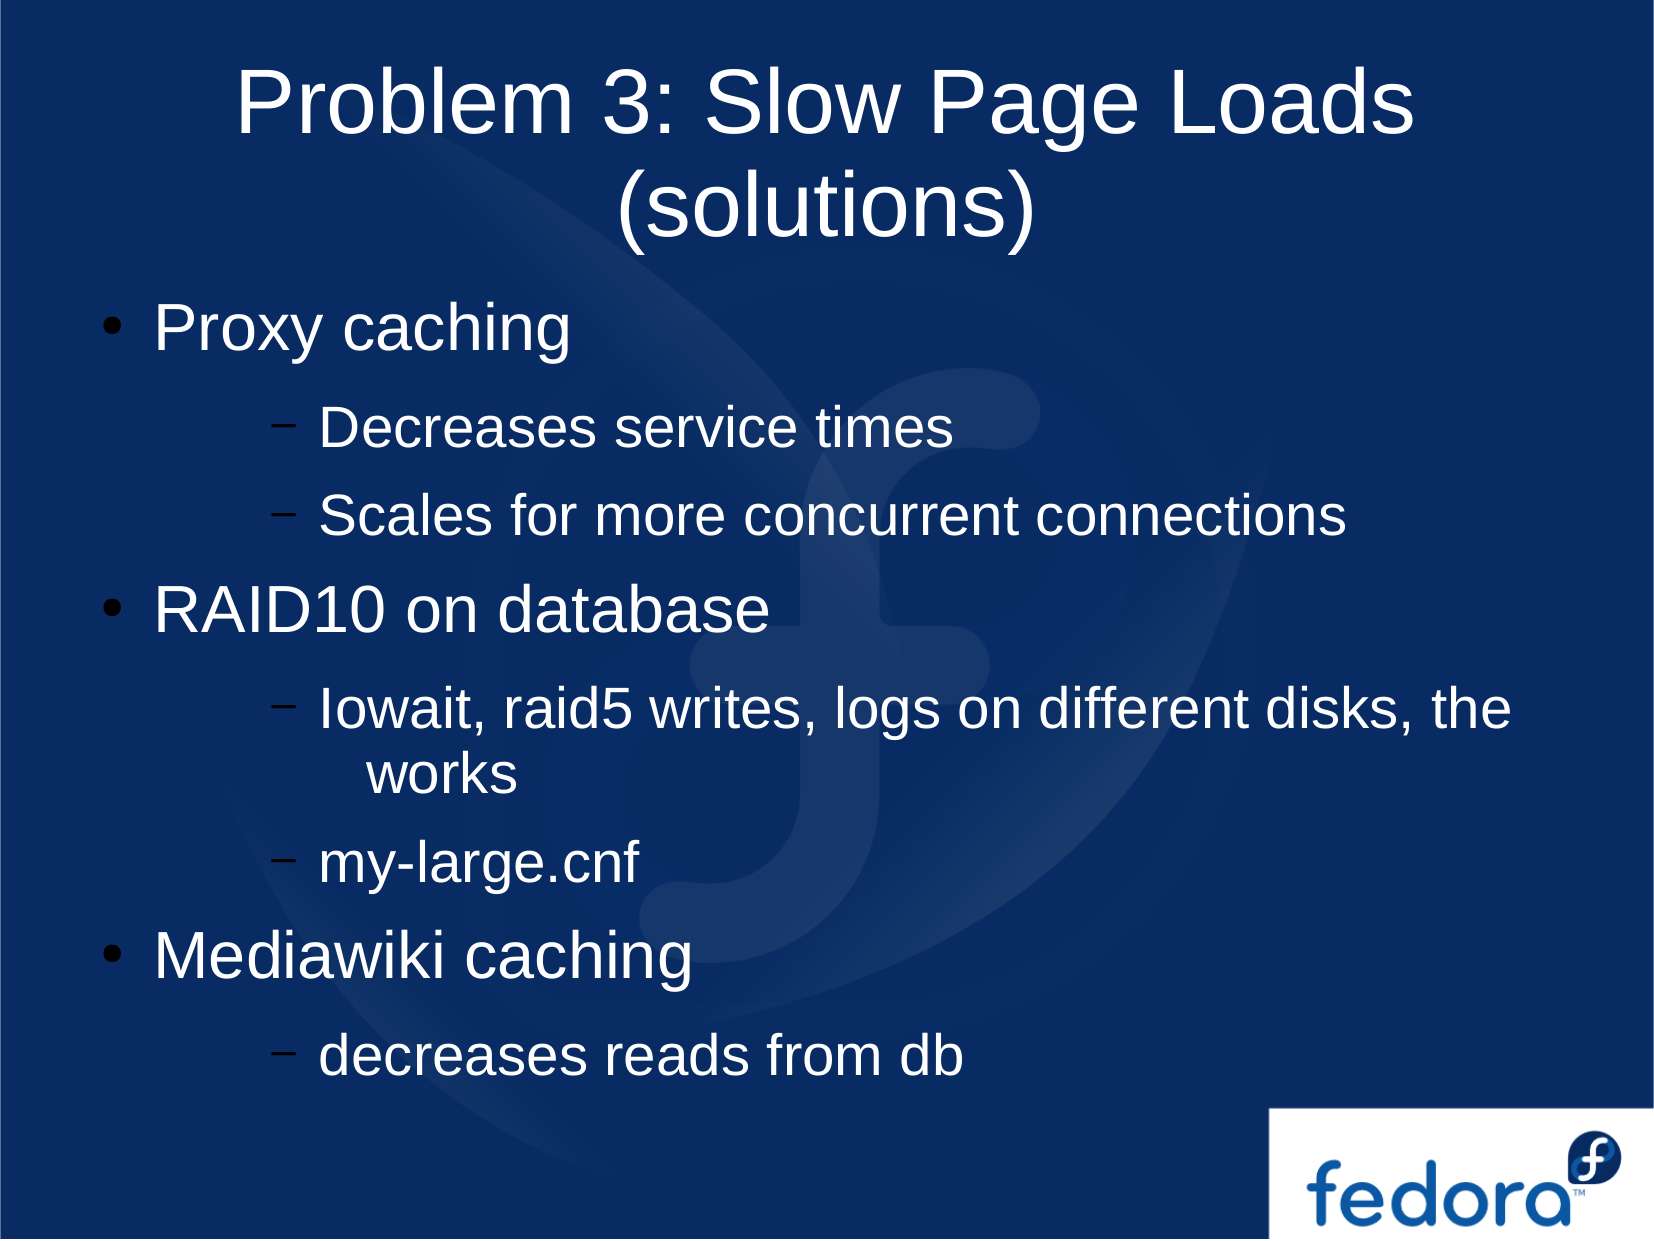

# Problem 3: Slow Page Loads (solutions)
Proxy caching
Decreases service times
Scales for more concurrent connections
RAID10 on database
Iowait, raid5 writes, logs on different disks, the works
my-large.cnf
Mediawiki caching
decreases reads from db